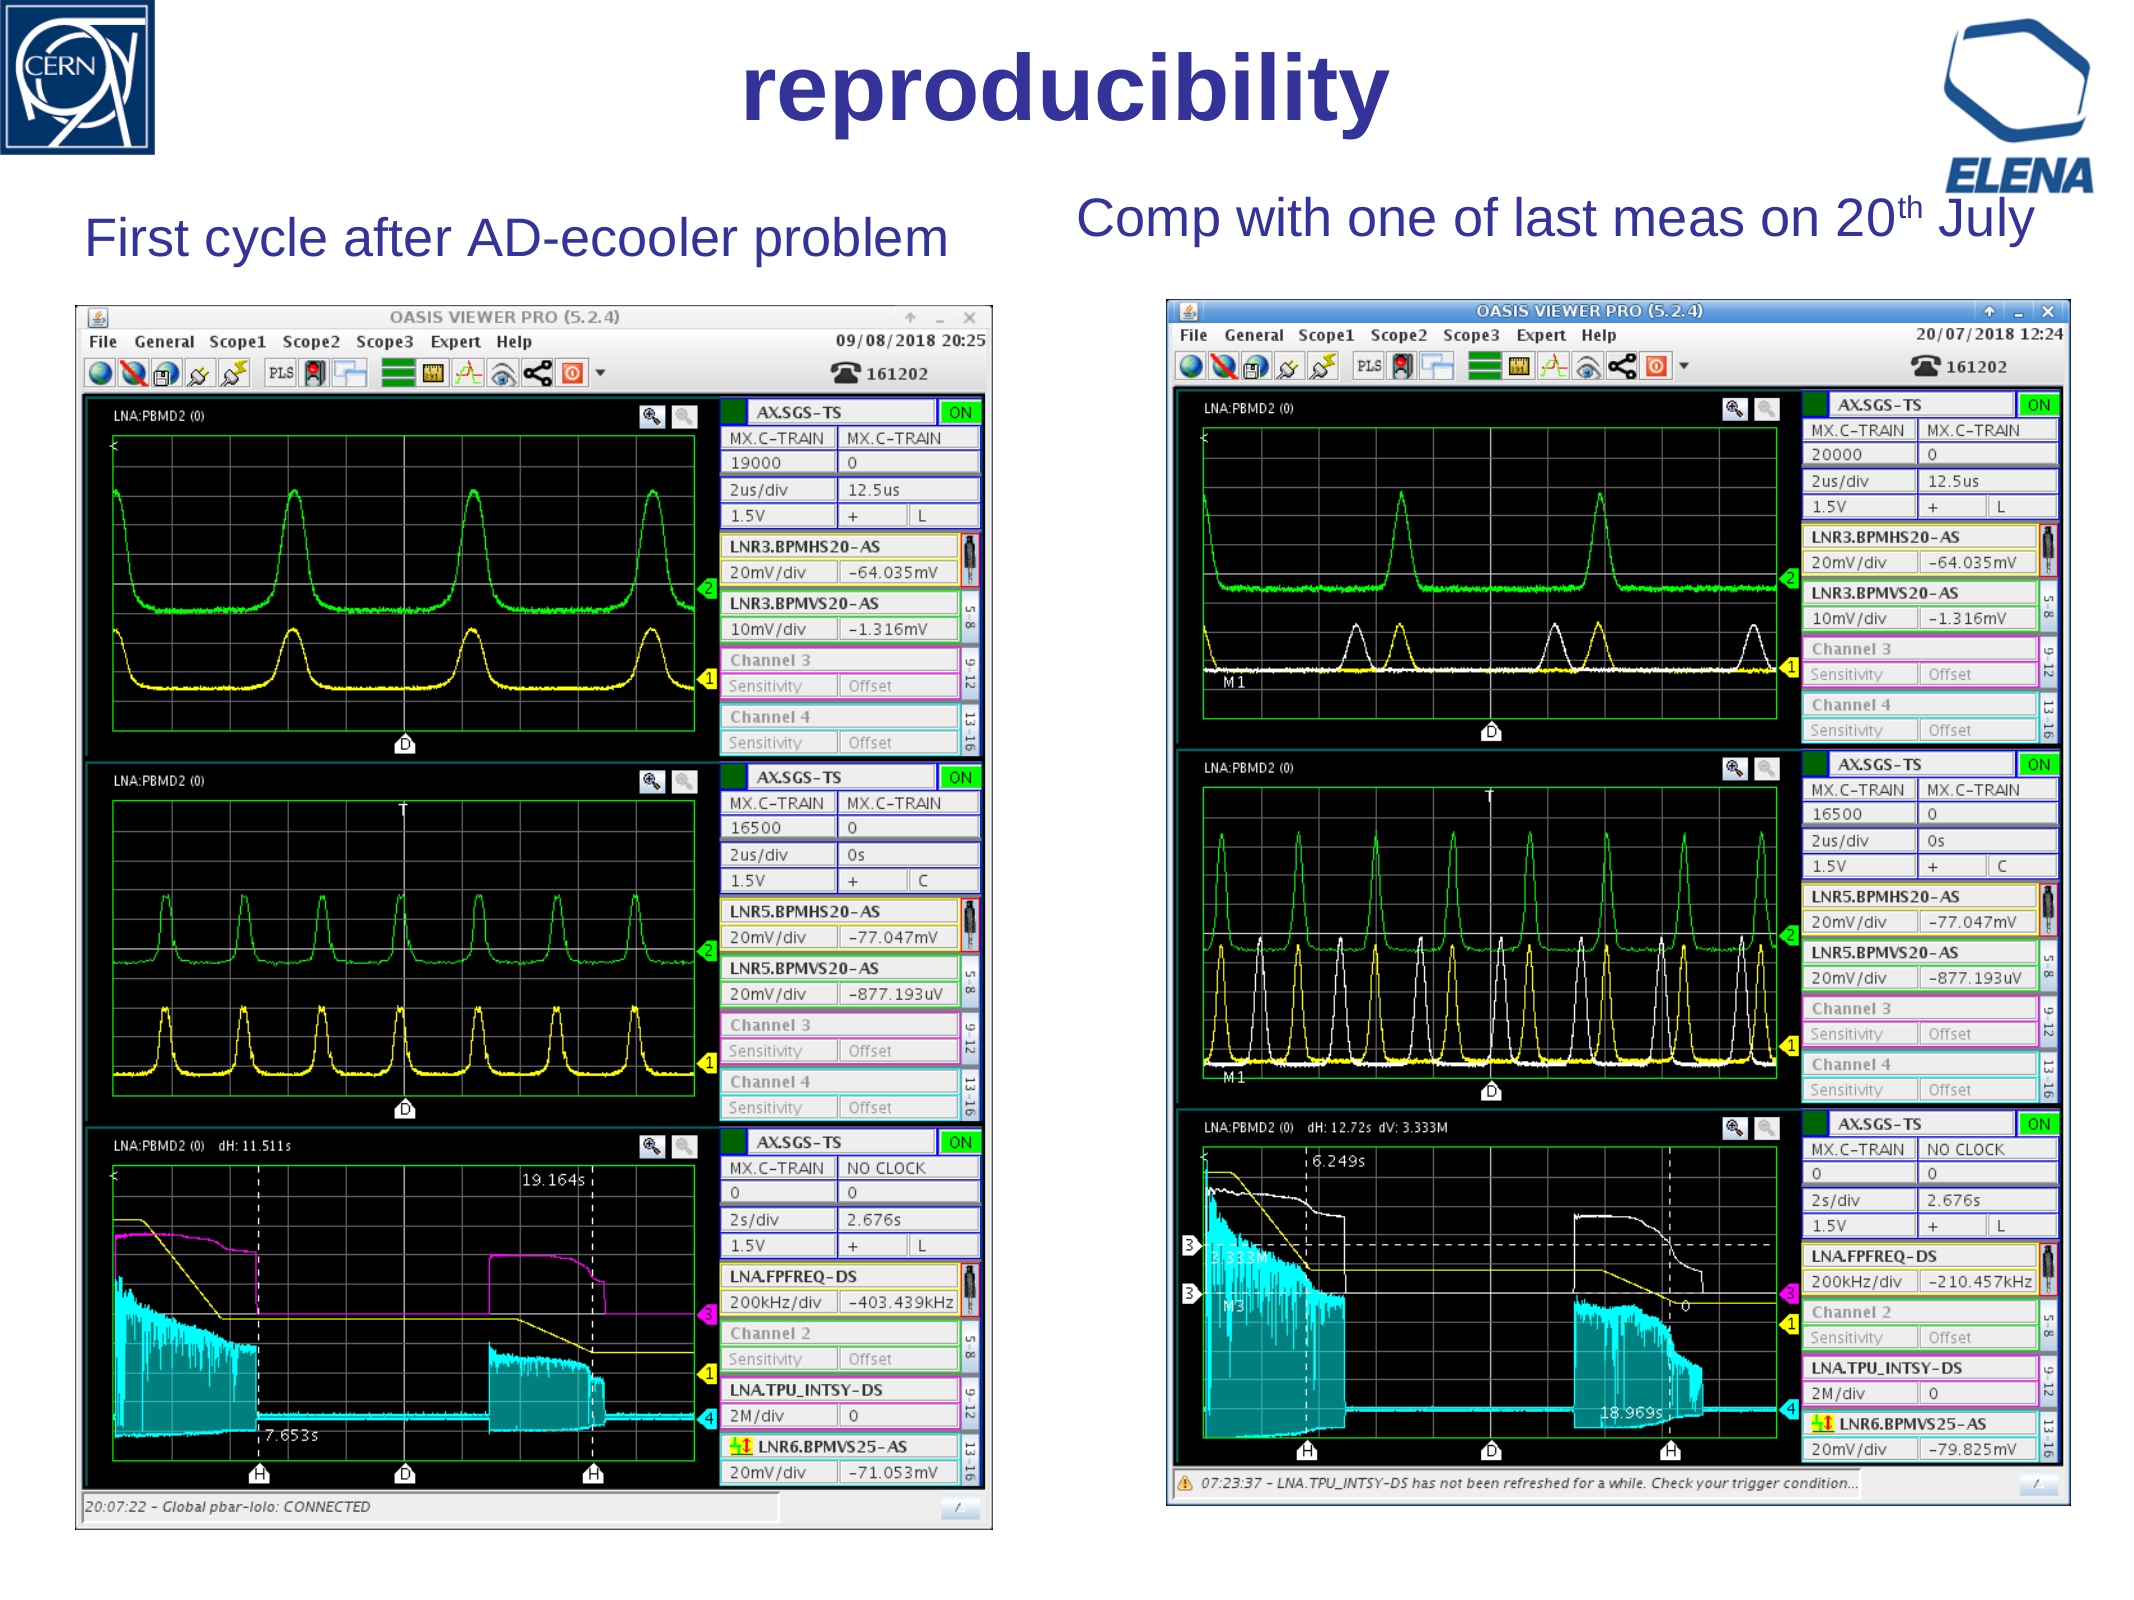

# reproducibility
Comp with one of last meas on 20th July
First cycle after AD-ecooler problem